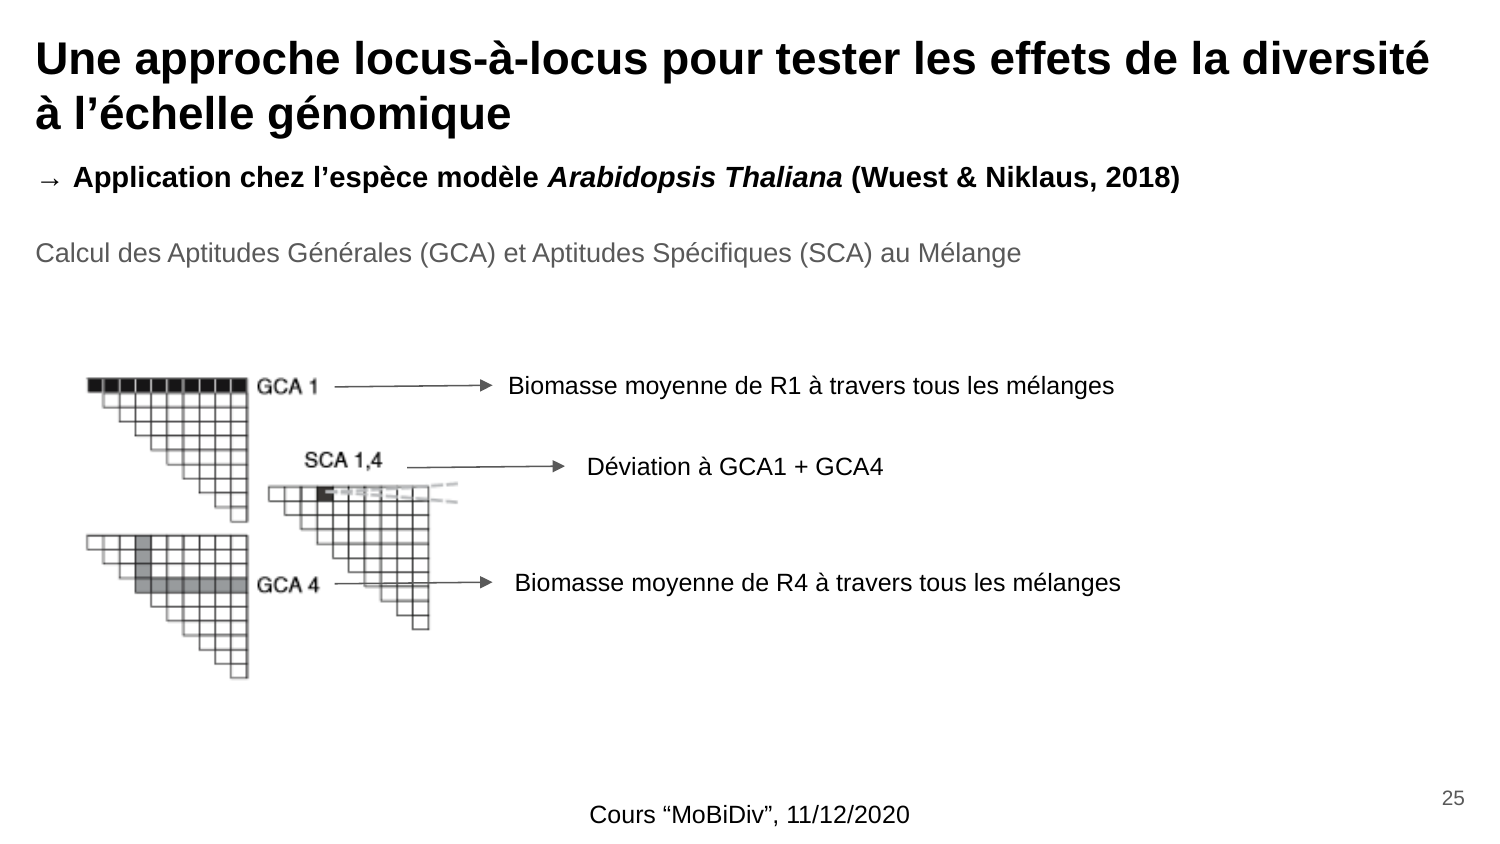

Une approche locus-à-locus pour tester les effets de la diversité à l’échelle génomique
# → Application chez l’espèce modèle Arabidopsis Thaliana (Wuest & Niklaus, 2018)
Calcul des Aptitudes Générales (GCA) et Aptitudes Spécifiques (SCA) au Mélange
 Biomasse moyenne de R1 à travers tous les mélanges
 Déviation à GCA1 + GCA4
 Biomasse moyenne de R4 à travers tous les mélanges